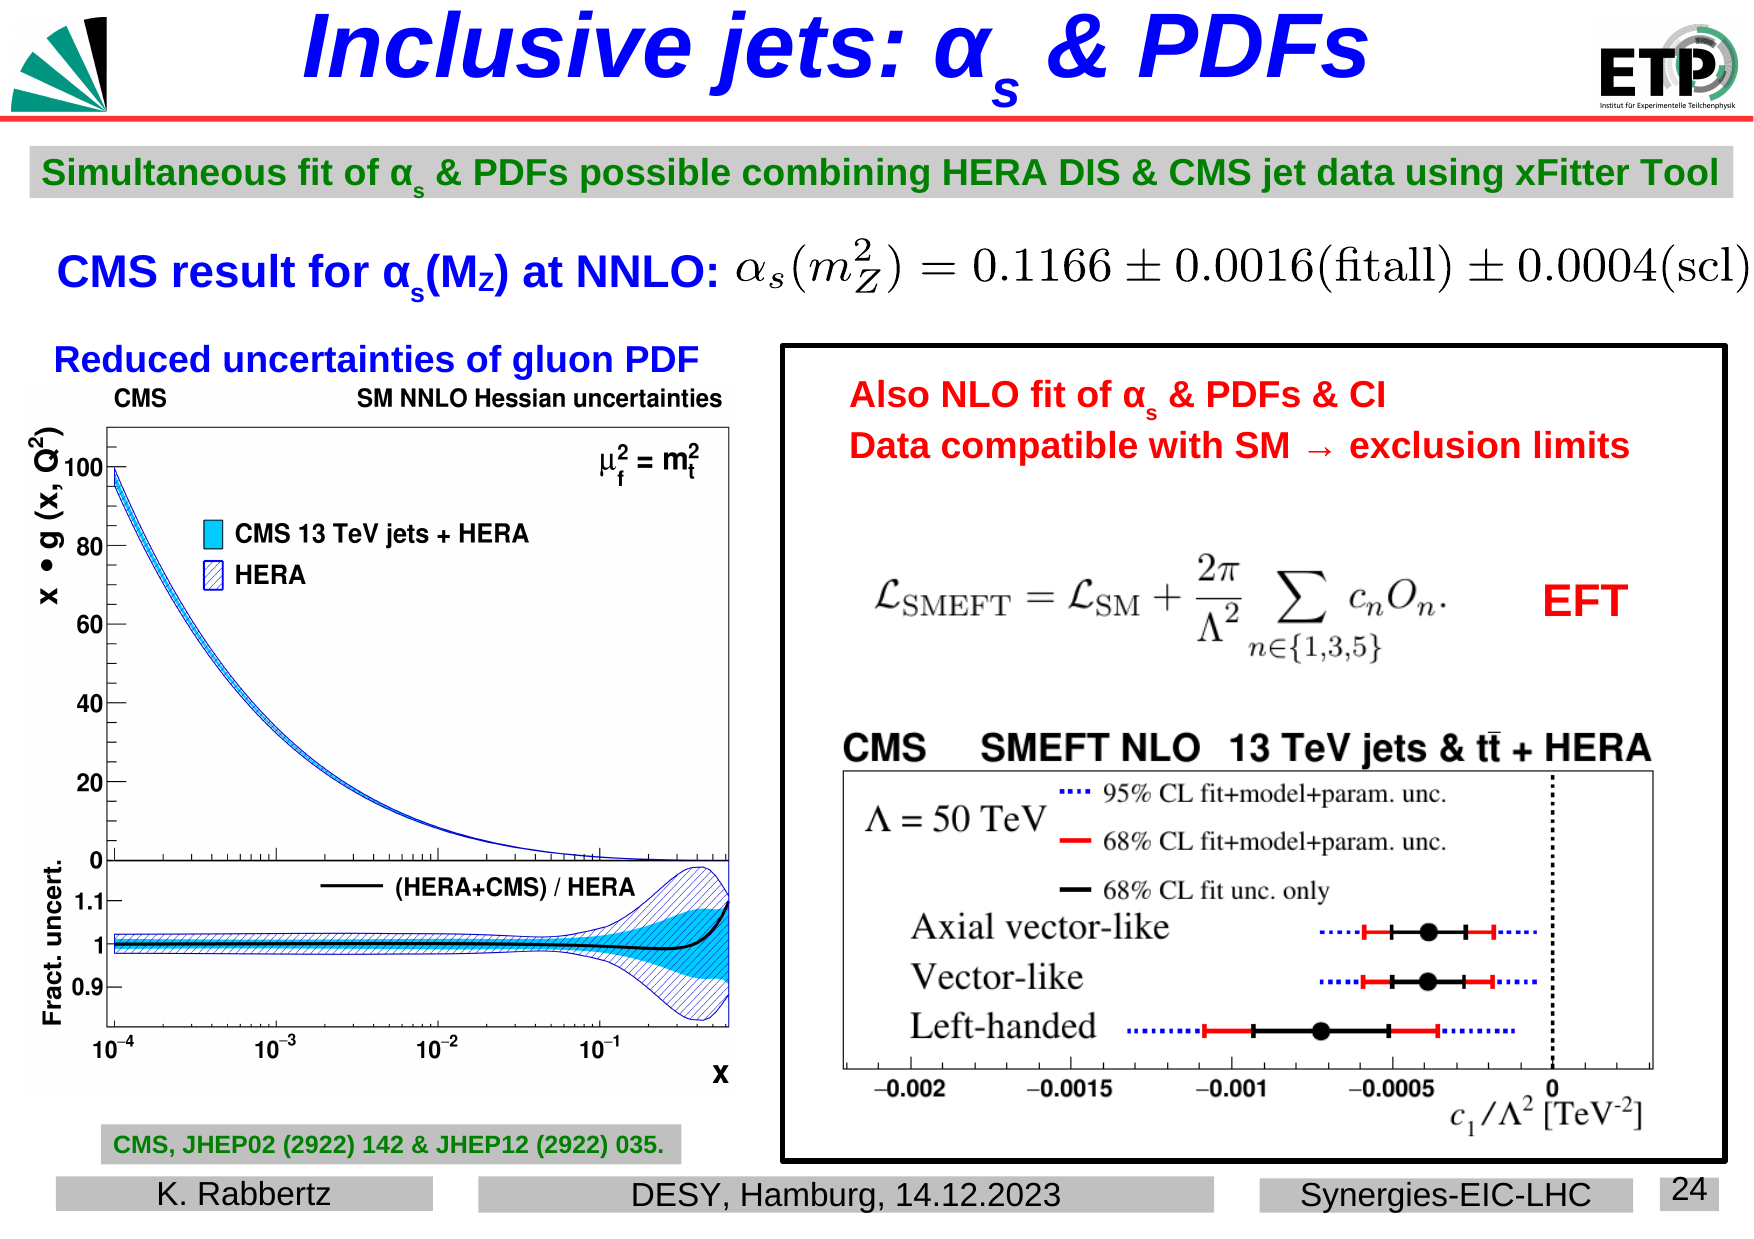

# Inclusive jets: αs & PDFs
Simultaneous fit of αs & PDFs possible combining HERA DIS & CMS jet data using xFitter Tool
CMS result for αs(MZ) at NNLO:
Reduced uncertainties of gluon PDF
Also NLO fit of αs & PDFs & CI
Data compatible with SM → exclusion limits
EFT
CMS, JHEP02 (2922) 142 & JHEP12 (2922) 035.